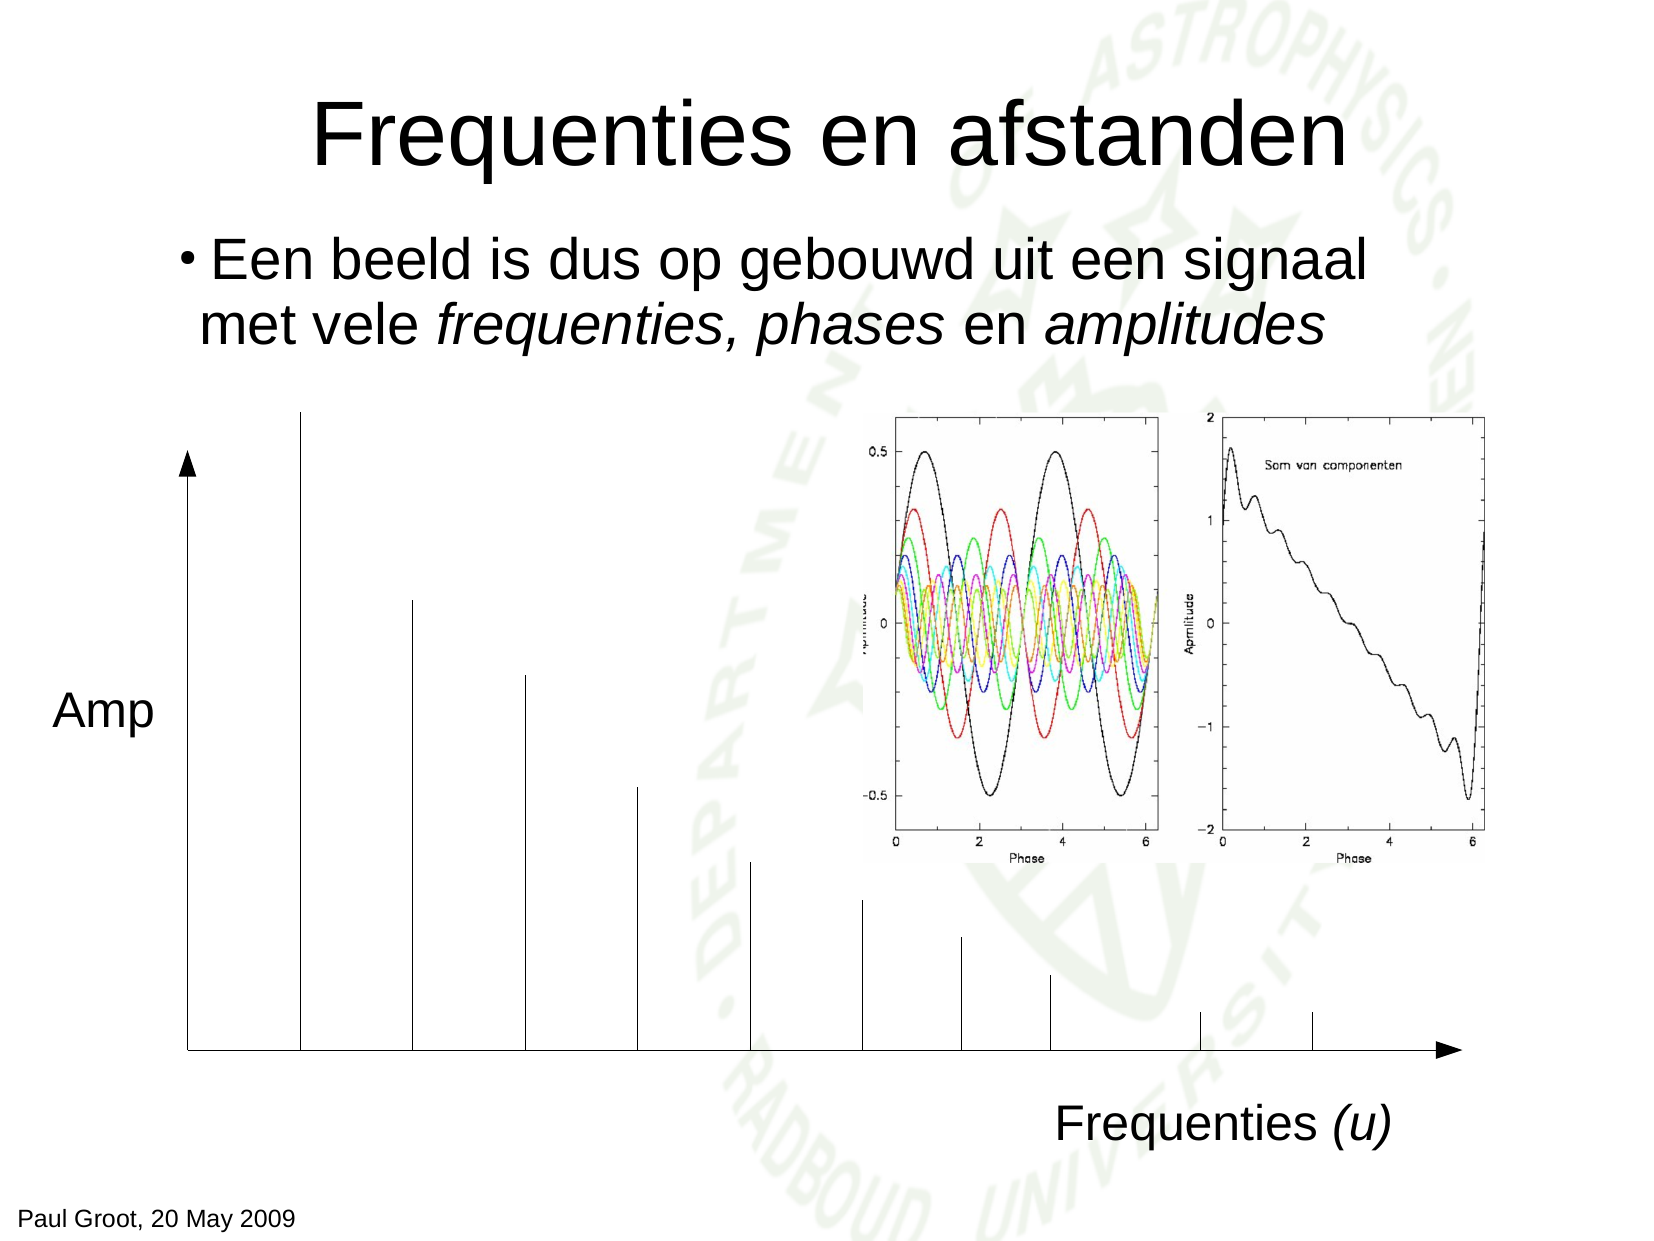

# Frequenties en afstanden
 Een beeld is dus op gebouwd uit een signaal
met vele frequenties, phases en amplitudes
Amp
Frequenties (u)
Paul Groot, 20 May 2009